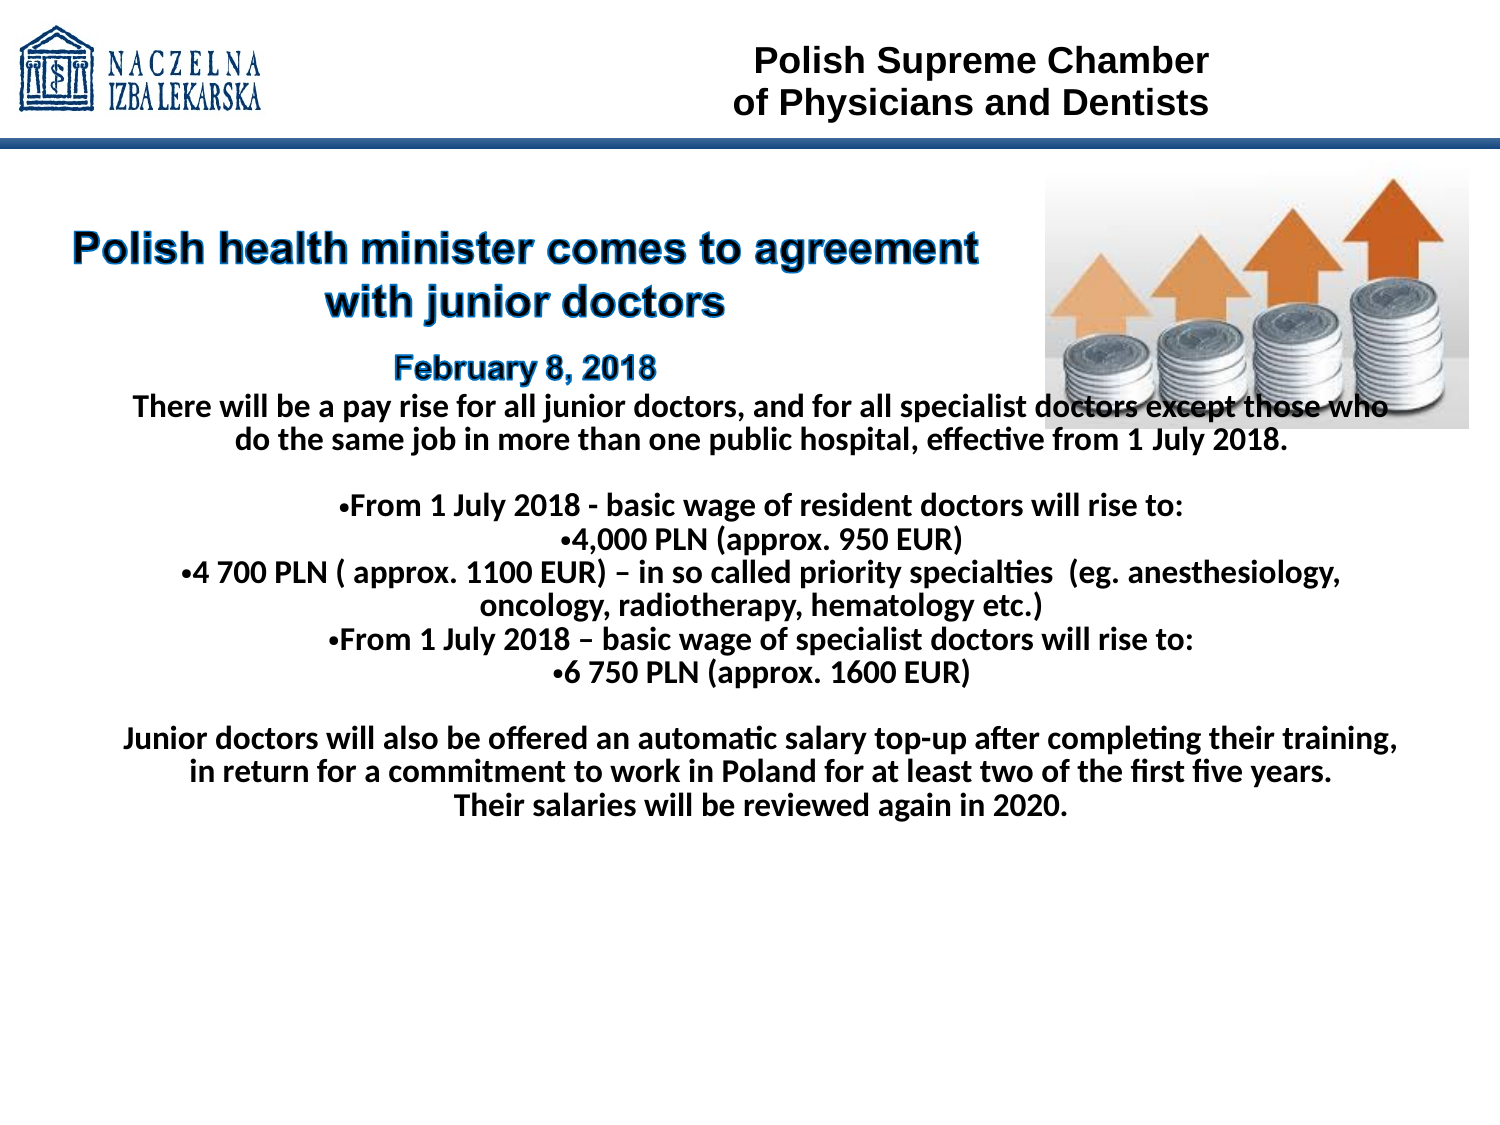

Polish Supreme Chamber
of Physicians and Dentists
There will be a pay rise for all junior doctors, and for all specialist doctors except those who do the same job in more than one public hospital, effective from 1 July 2018.
From 1 July 2018 - basic wage of resident doctors will rise to:
4,000 PLN (approx. 950 EUR)
4 700 PLN ( approx. 1100 EUR) – in so called priority specialties (eg. anesthesiology, oncology, radiotherapy, hematology etc.)
From 1 July 2018 – basic wage of specialist doctors will rise to:
6 750 PLN (approx. 1600 EUR)
Junior doctors will also be offered an automatic salary top-up after completing their training, in return for a commitment to work in Poland for at least two of the first five years.
Their salaries will be reviewed again in 2020.